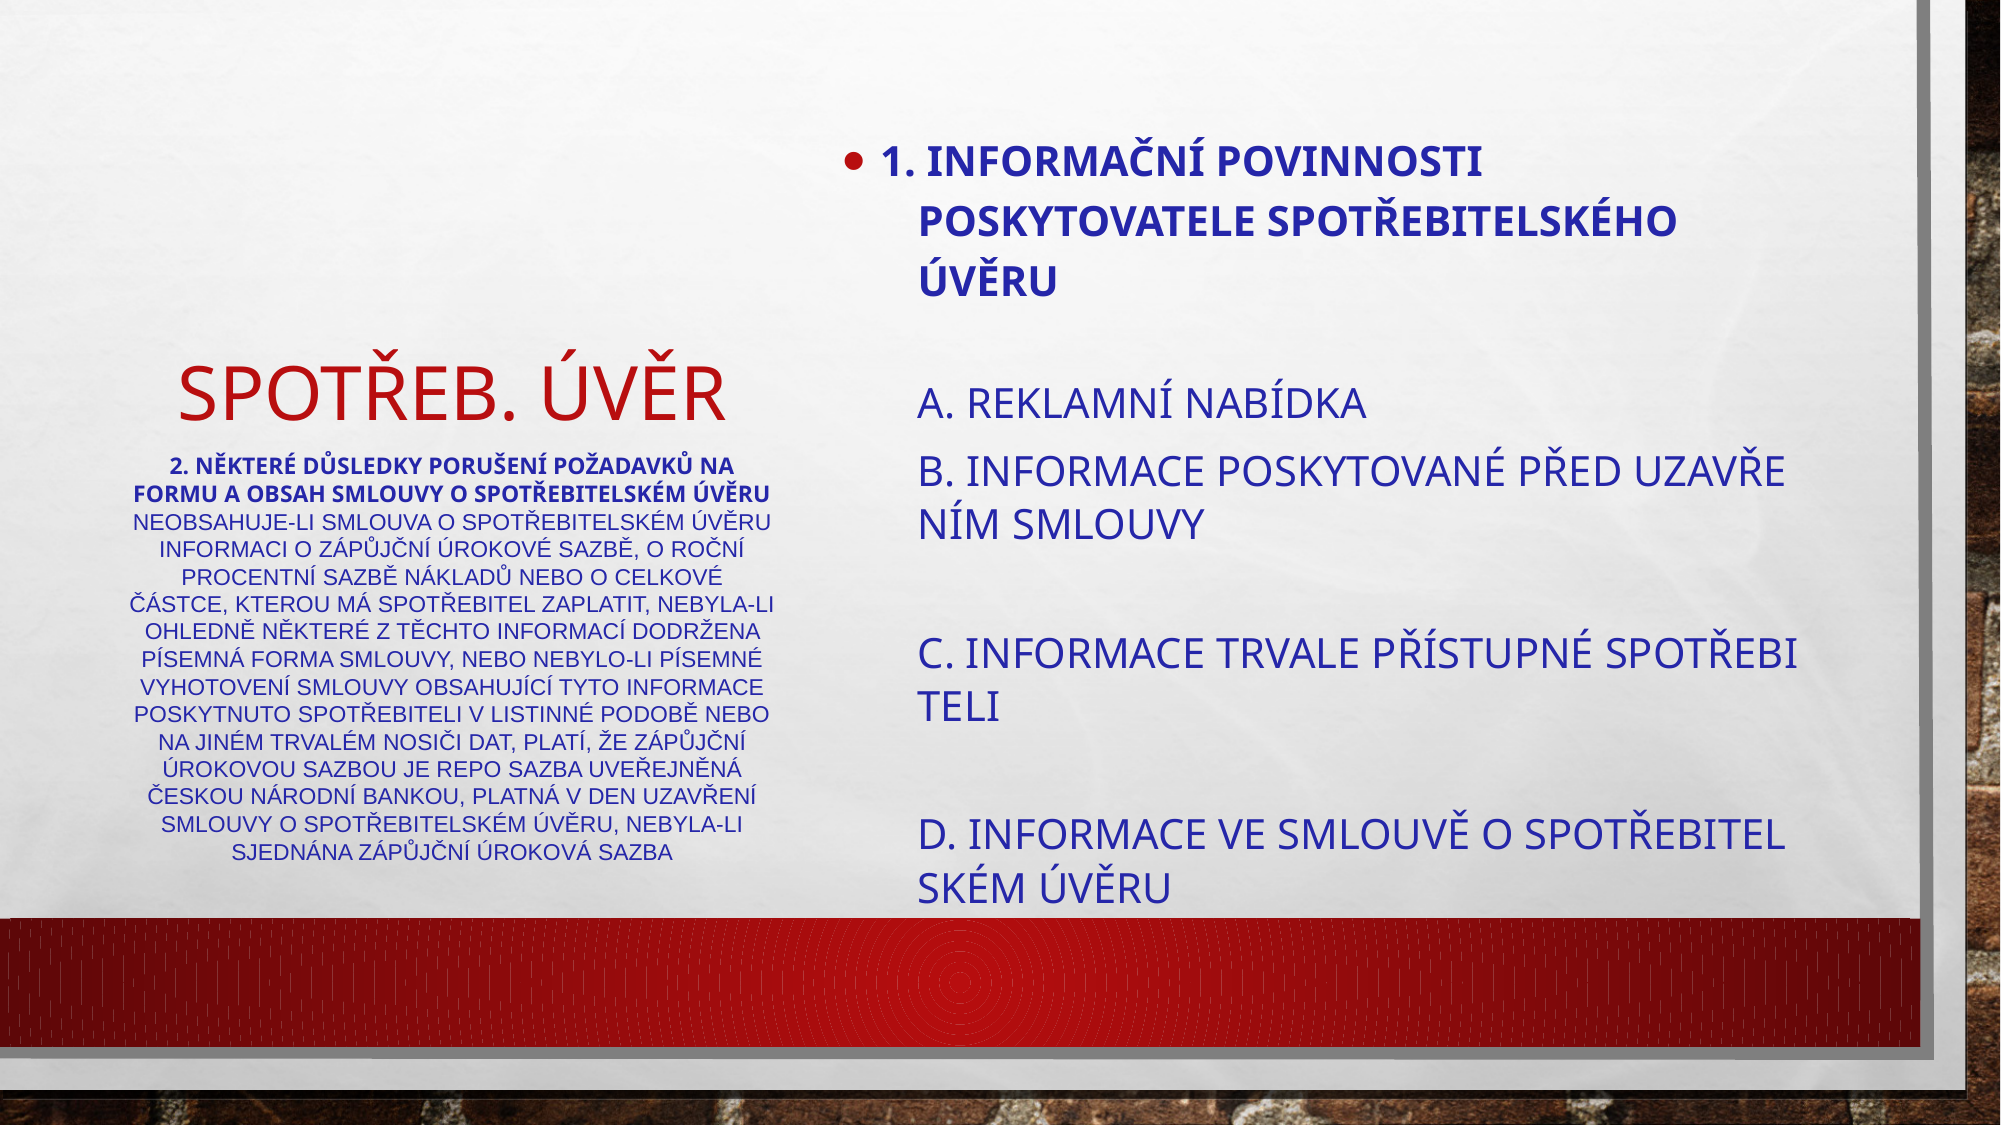

# Spotřeb. úvěr
1. Informační povinnosti poskytovatele spotřebitelského úvěru
a. Reklamní nabídka
b. Informace poskytované před uzavřením smlouvy
c. Informace trvale přístupné spotřebiteli
d. Informace ve smlouvě o spotřebitelském úvěru
2. Některé důsledky porušení požadavků na formu a obsah smlouvy o spotřebitelském úvěru
Neobsahuje-li smlouva o spotřebitelském úvěru informaci o zápůjční úrokové sazbě, o roční procentní sazbě nákladů nebo o celkové částce, kterou má spotřebitel zaplatit, nebyla-li ohledně některé z těchto informací dodržena písemná forma smlouvy, nebo nebylo-li písemné vyhotovení smlouvy obsahující tyto informace poskytnuto spotřebiteli v listinné podobě nebo na jiném trvalém nosiči dat, platí, že zápůjční úrokovou sazbou je repo sazba uveřejněná Českou národní bankou, platná v den uzavření smlouvy o spotřebitelském úvěru, nebyla-li sjednána zápůjční úroková sazba